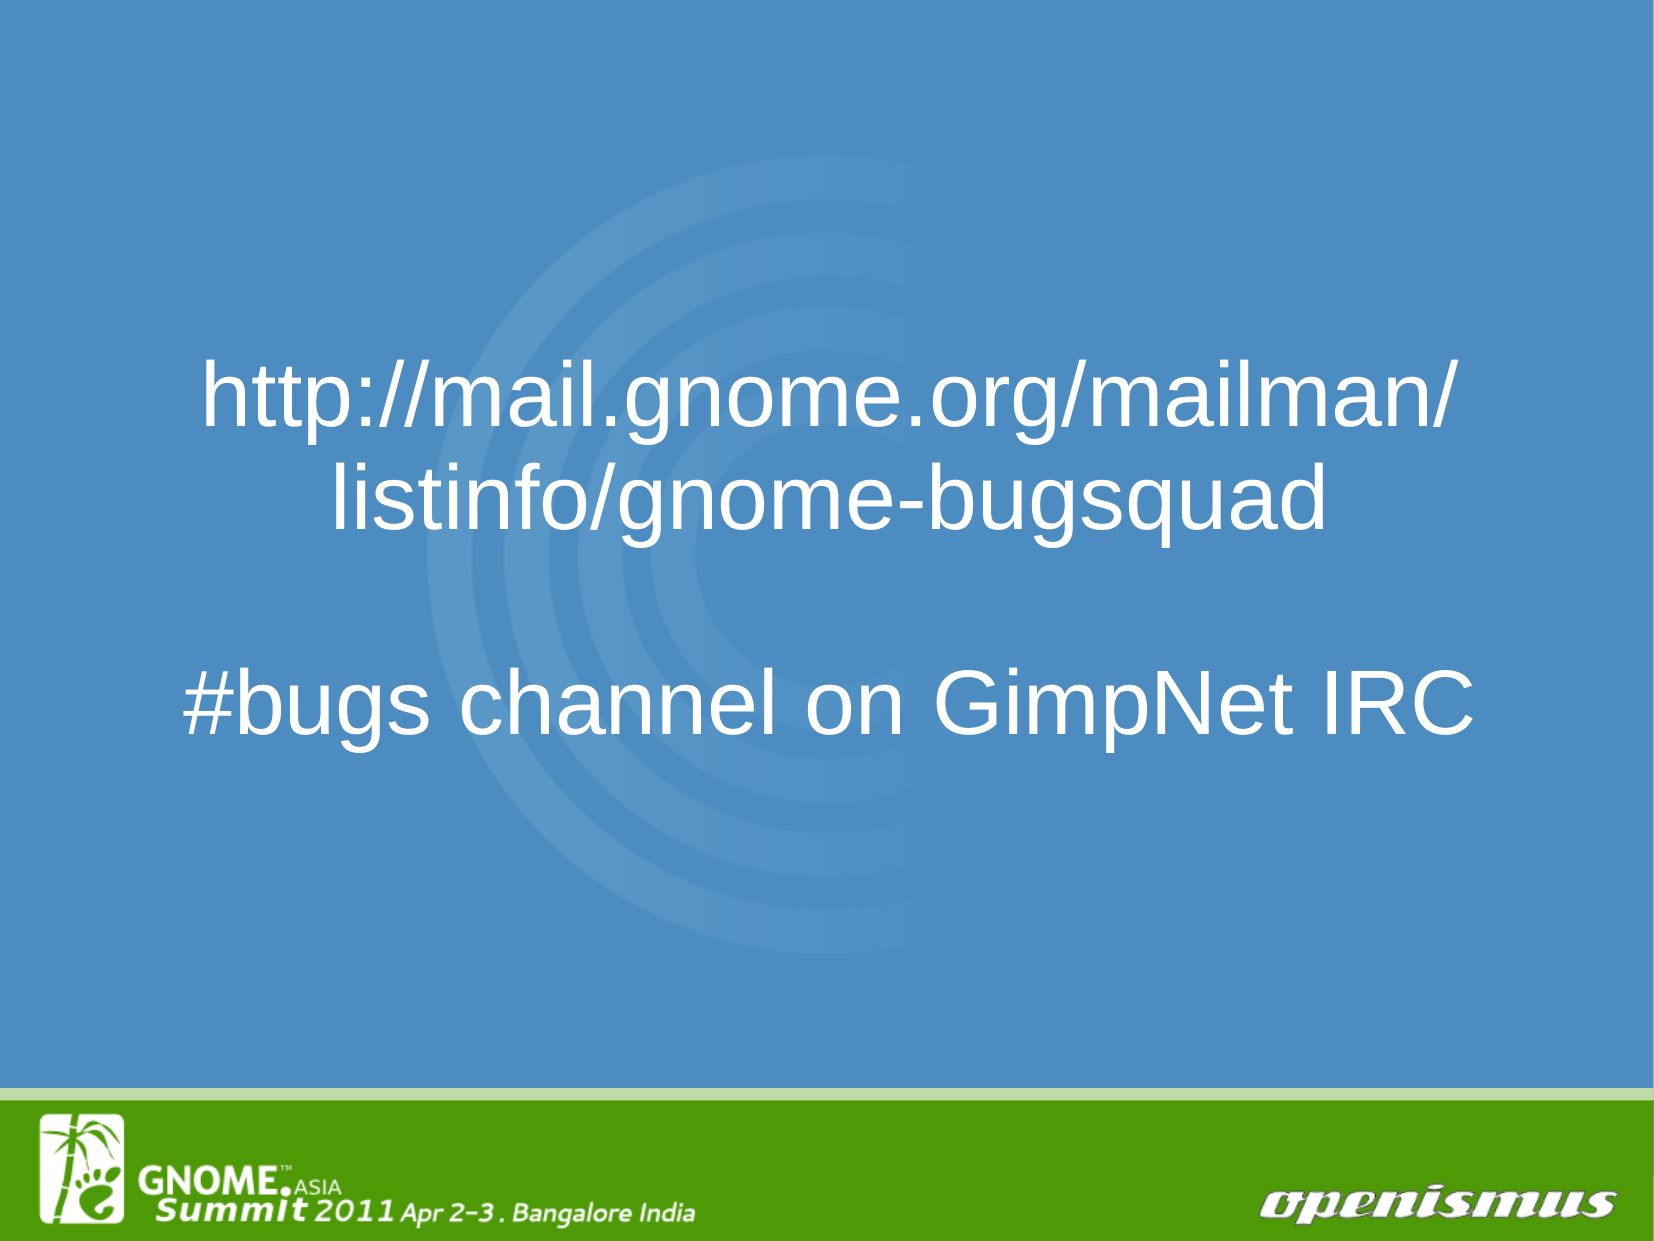

# http://mail.gnome.org/mailman/ listinfo/gnome-bugsquad #bugs channel on GimpNet IRC